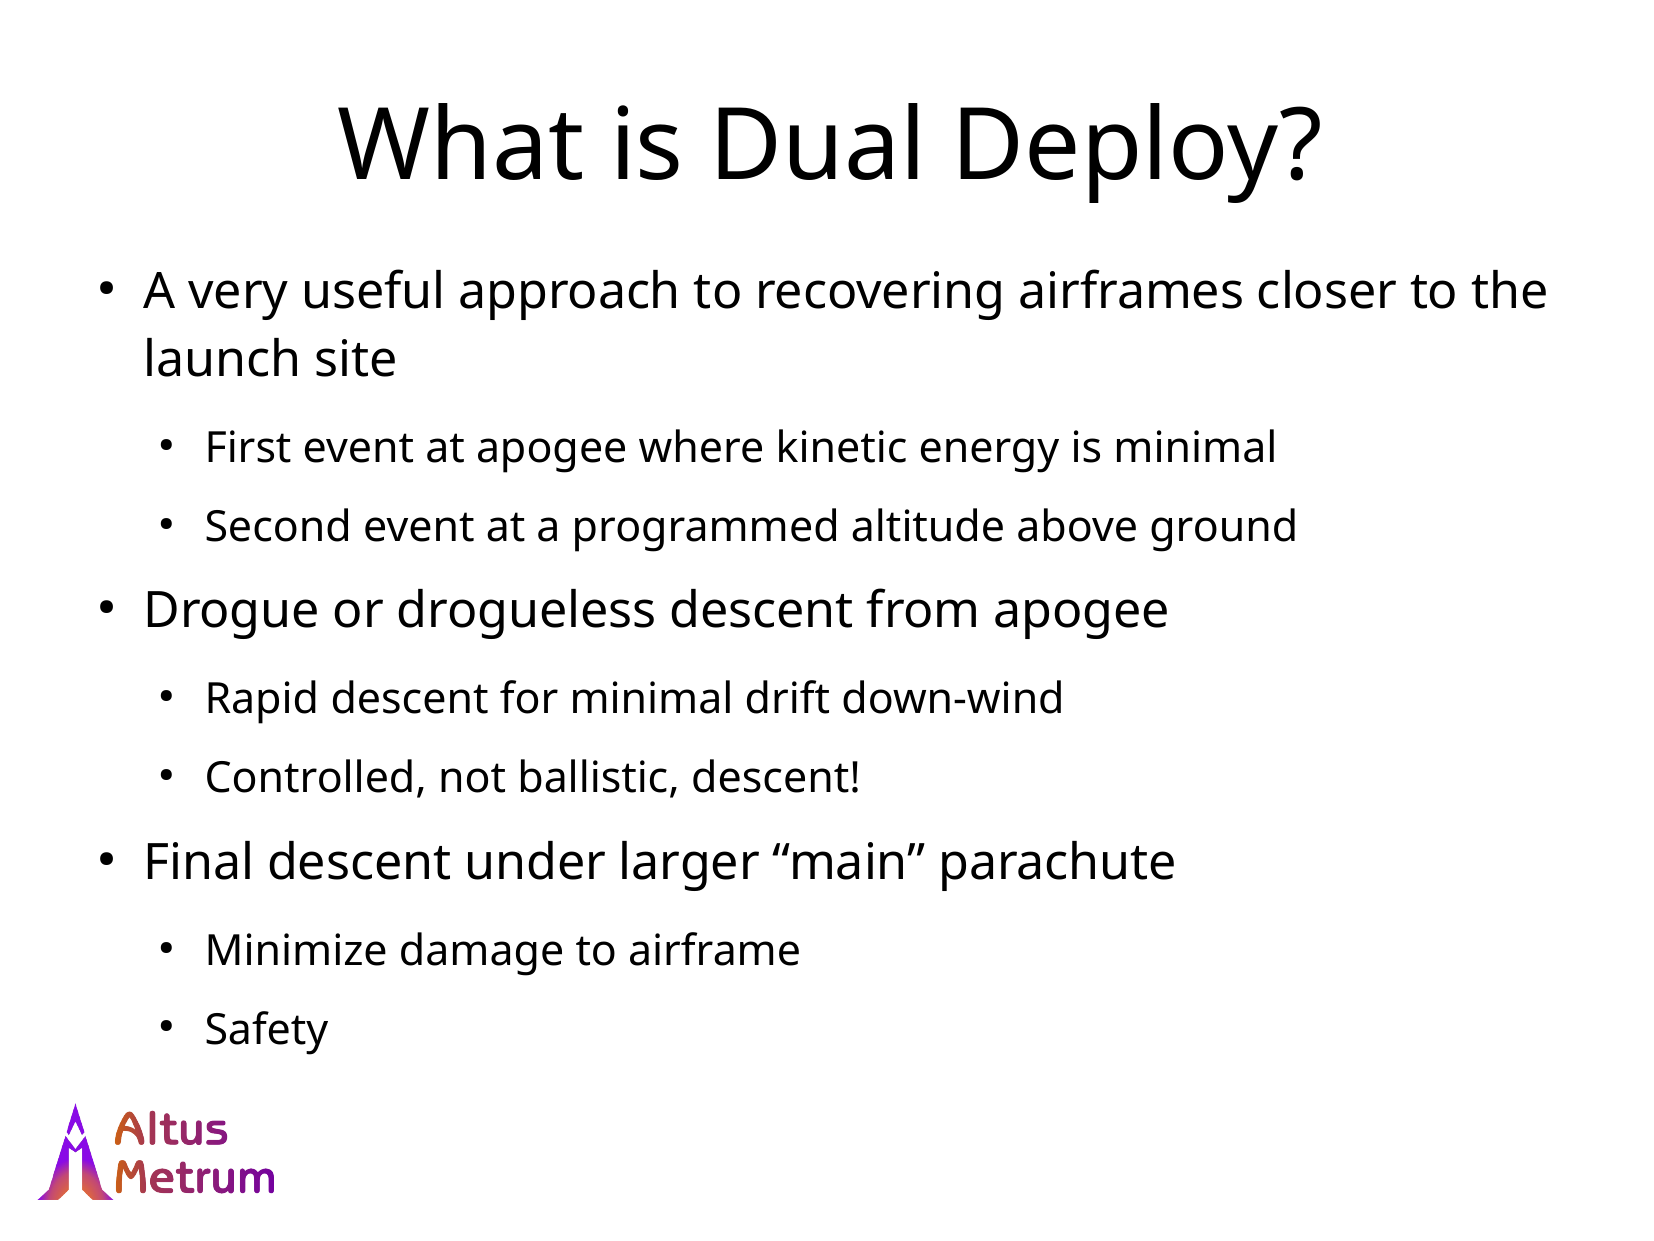

# What is Dual Deploy?
A very useful approach to recovering airframes closer to the launch site
First event at apogee where kinetic energy is minimal
Second event at a programmed altitude above ground
Drogue or drogueless descent from apogee
Rapid descent for minimal drift down-wind
Controlled, not ballistic, descent!
Final descent under larger “main” parachute
Minimize damage to airframe
Safety